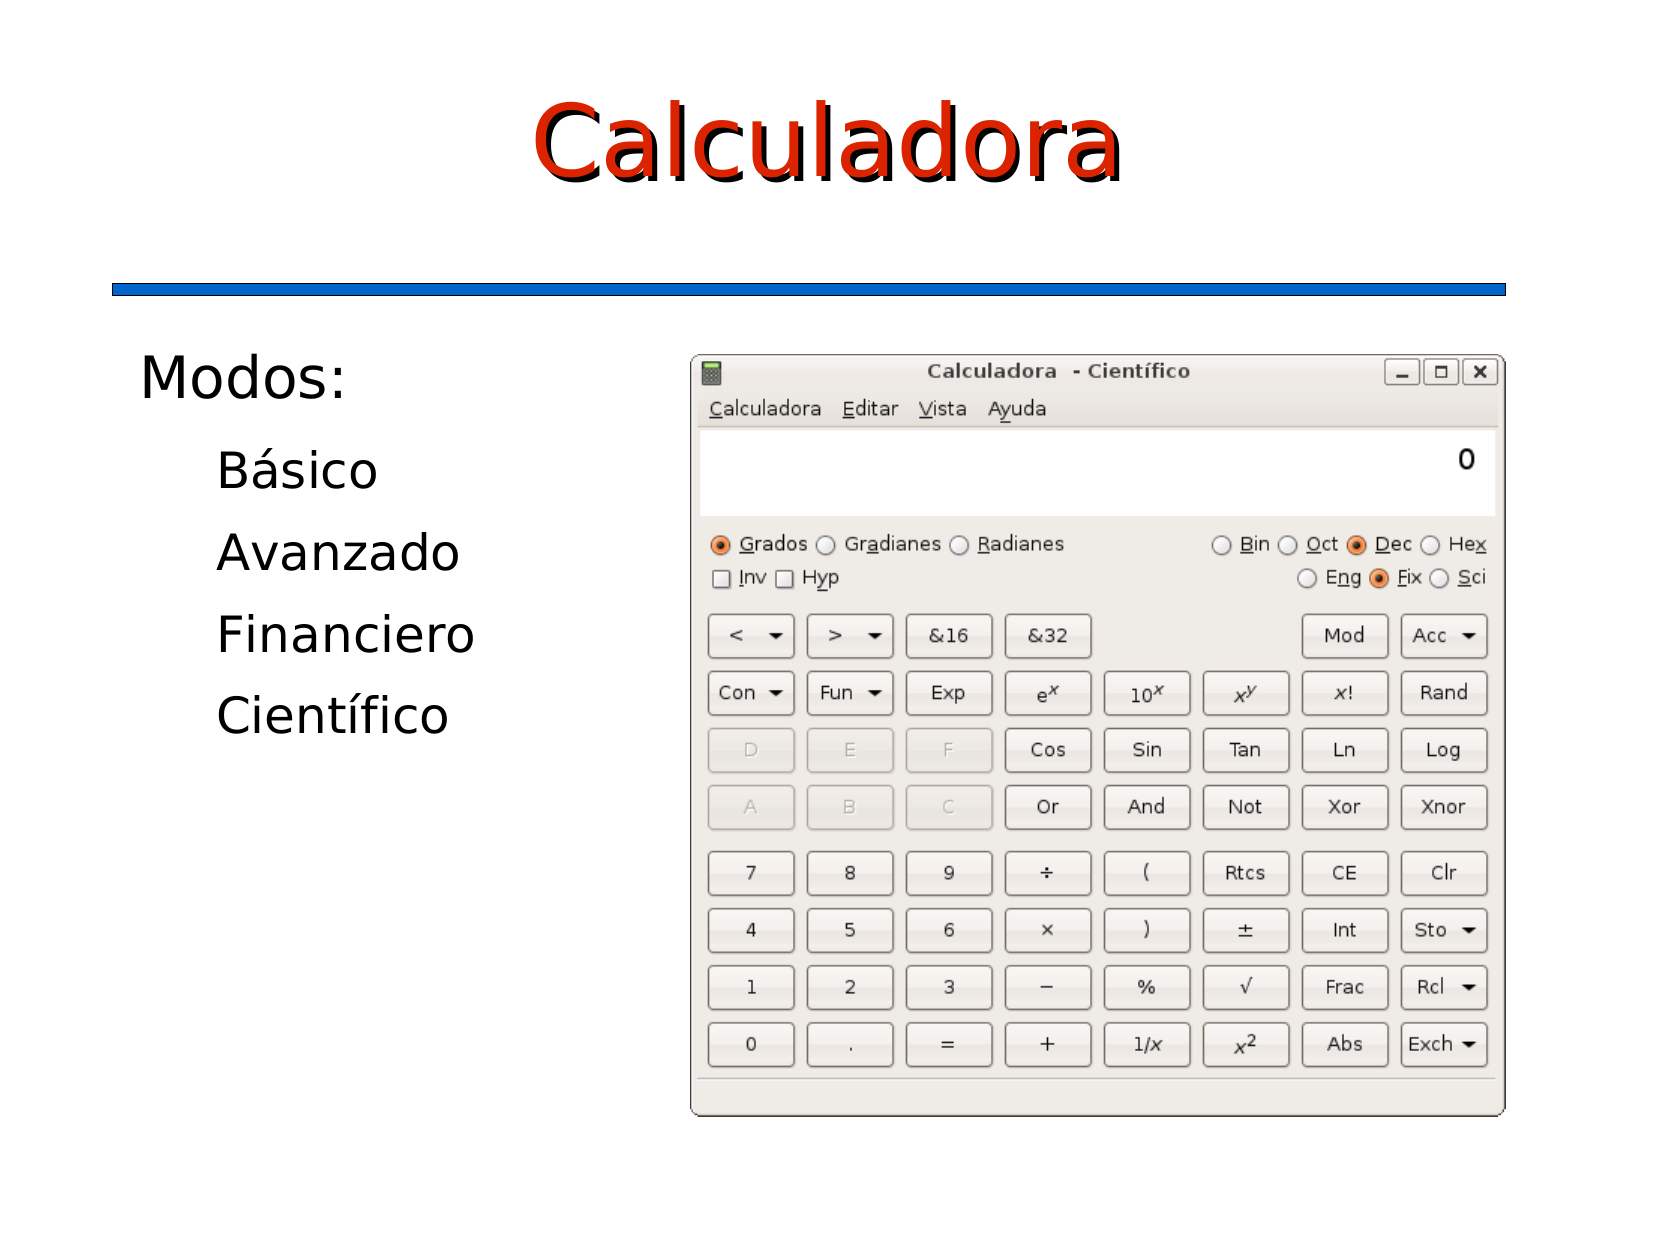

# Calculadora
Modos:
Básico
Avanzado
Financiero
Científico